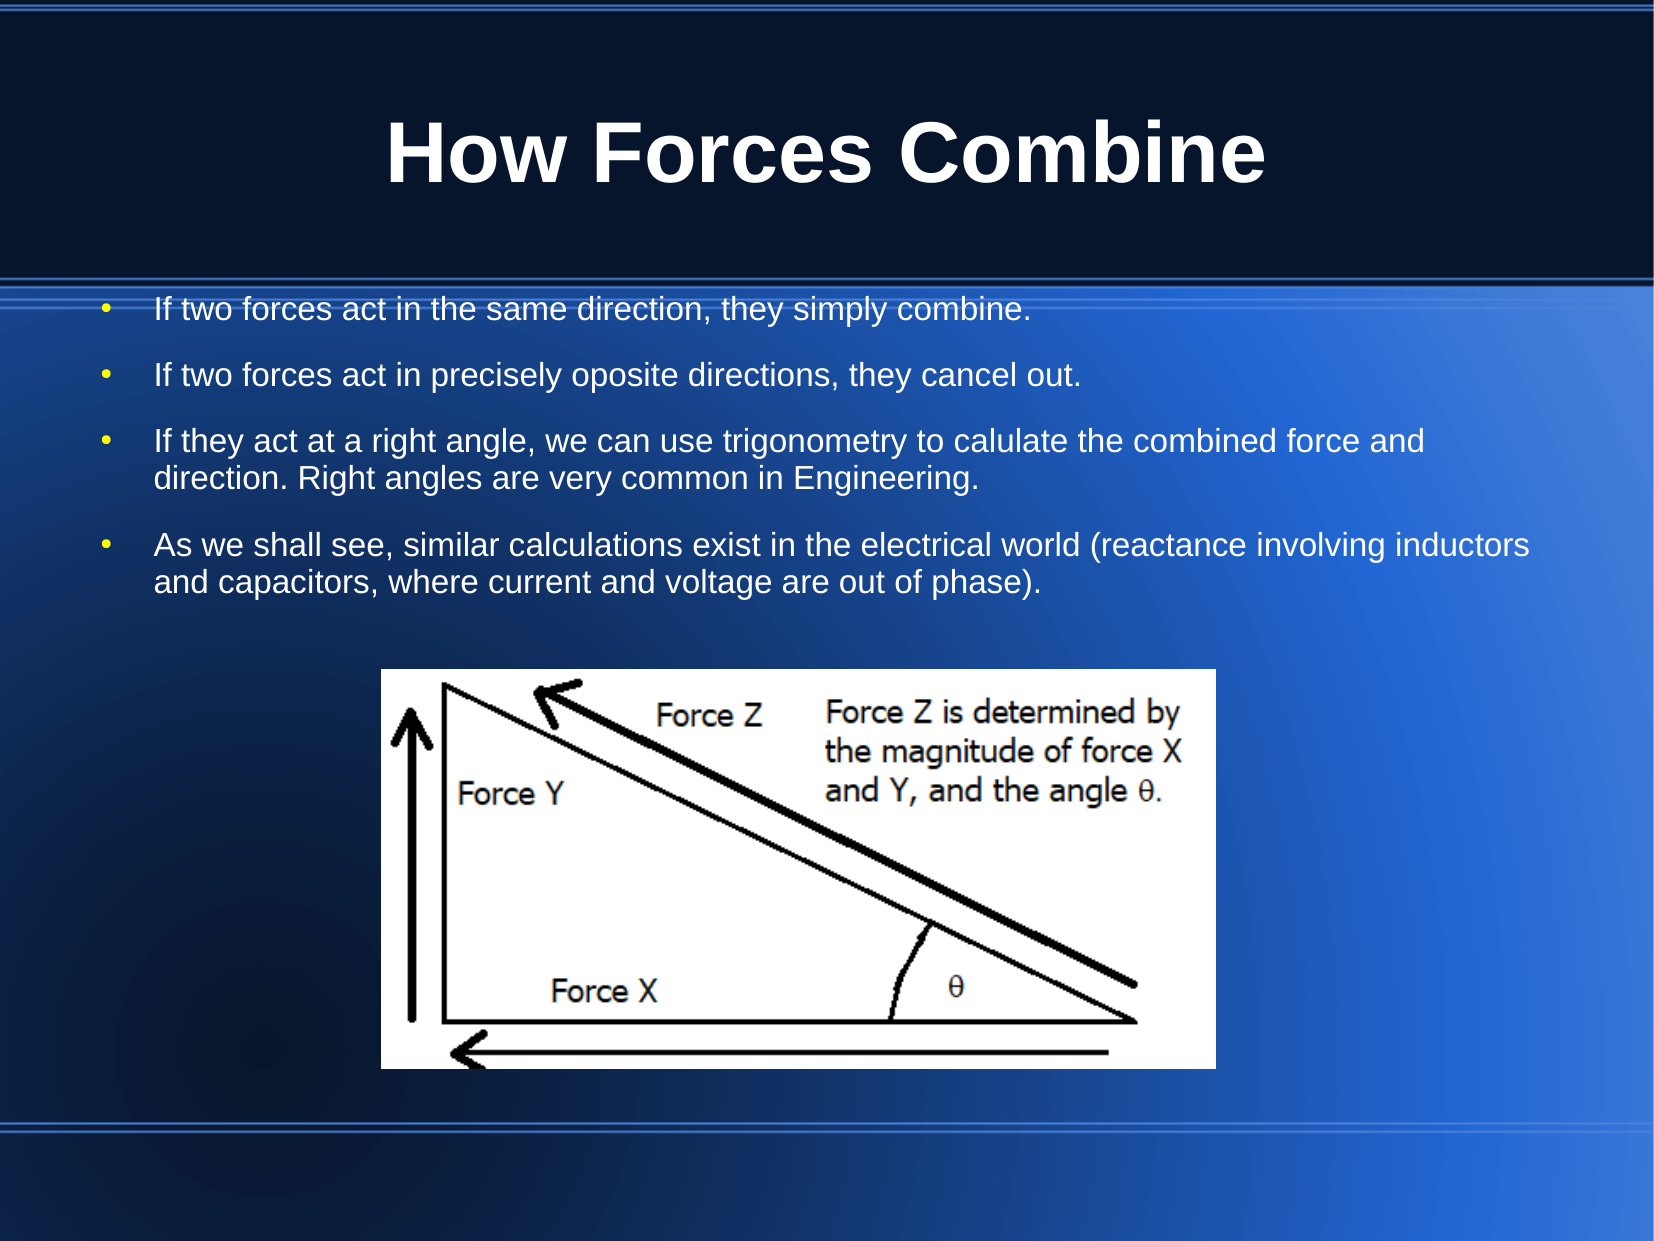

# How Forces Combine
If two forces act in the same direction, they simply combine.
If two forces act in precisely oposite directions, they cancel out.
If they act at a right angle, we can use trigonometry to calulate the combined force and direction. Right angles are very common in Engineering.
As we shall see, similar calculations exist in the electrical world (reactance involving inductors and capacitors, where current and voltage are out of phase).